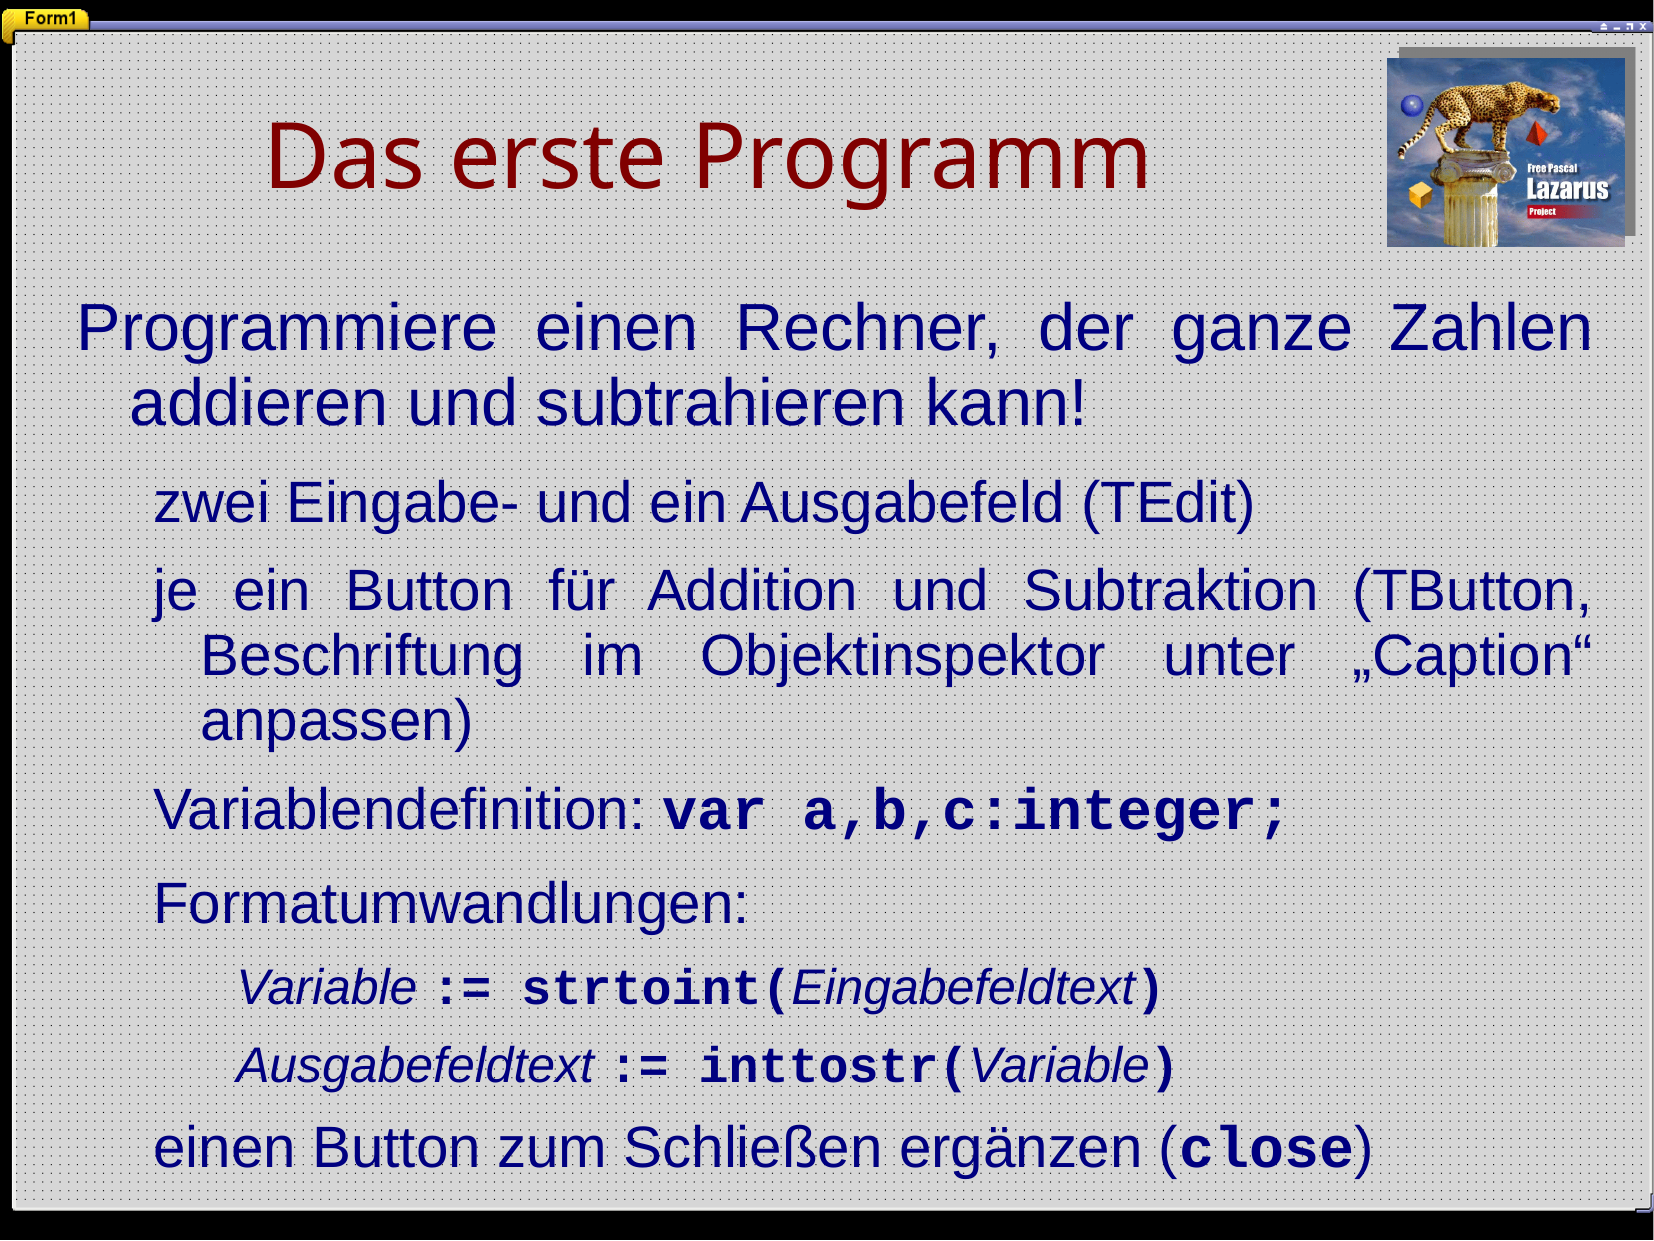

# Das erste Programm
Programmiere einen Rechner, der ganze Zahlen addieren und subtrahieren kann!
zwei Eingabe- und ein Ausgabefeld (TEdit)
je ein Button für Addition und Subtraktion (TButton, Beschriftung im Objektinspektor unter „Caption“ anpassen)
Variablendefinition: var a,b,c:integer;
Formatumwandlungen:
Variable := strtoint(Eingabefeldtext)
Ausgabefeldtext := inttostr(Variable)
einen Button zum Schließen ergänzen (close)